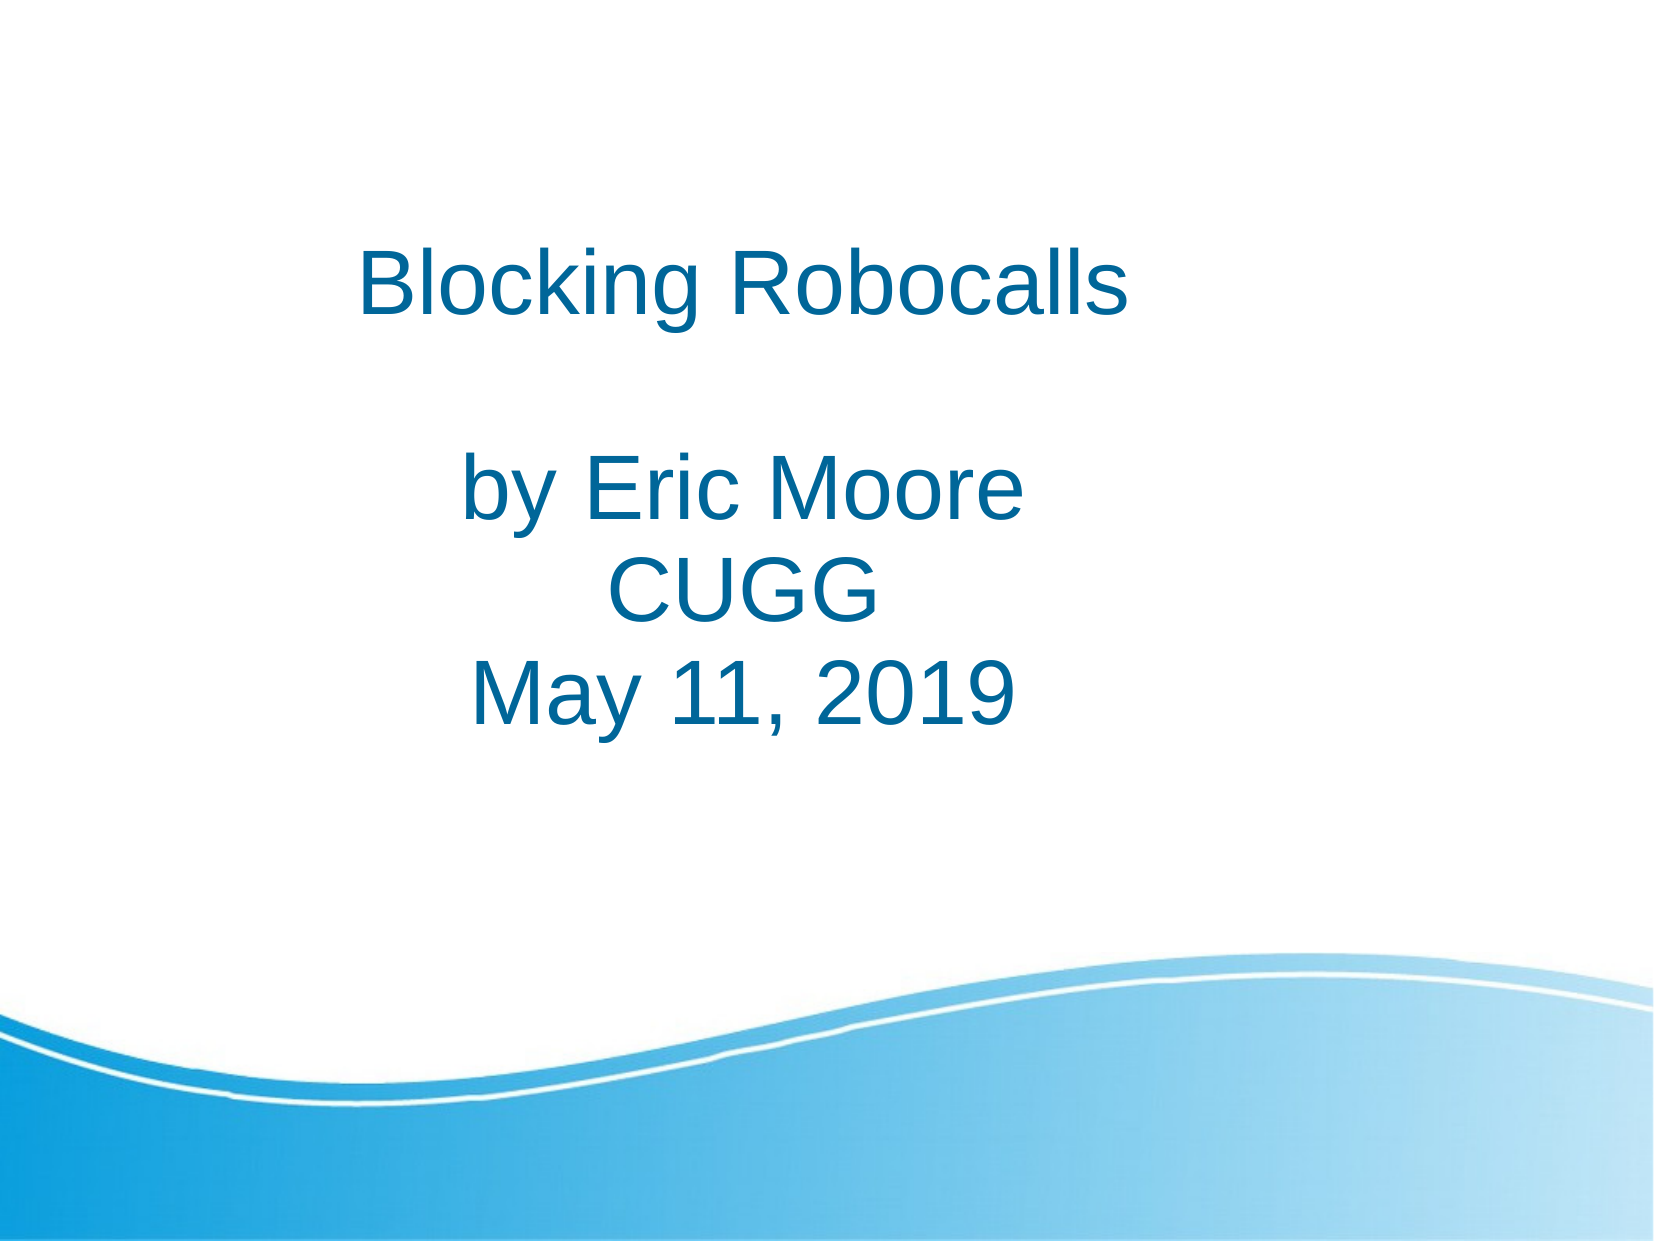

# Blocking Robocalls by Eric Moore CUGG May 11, 2019